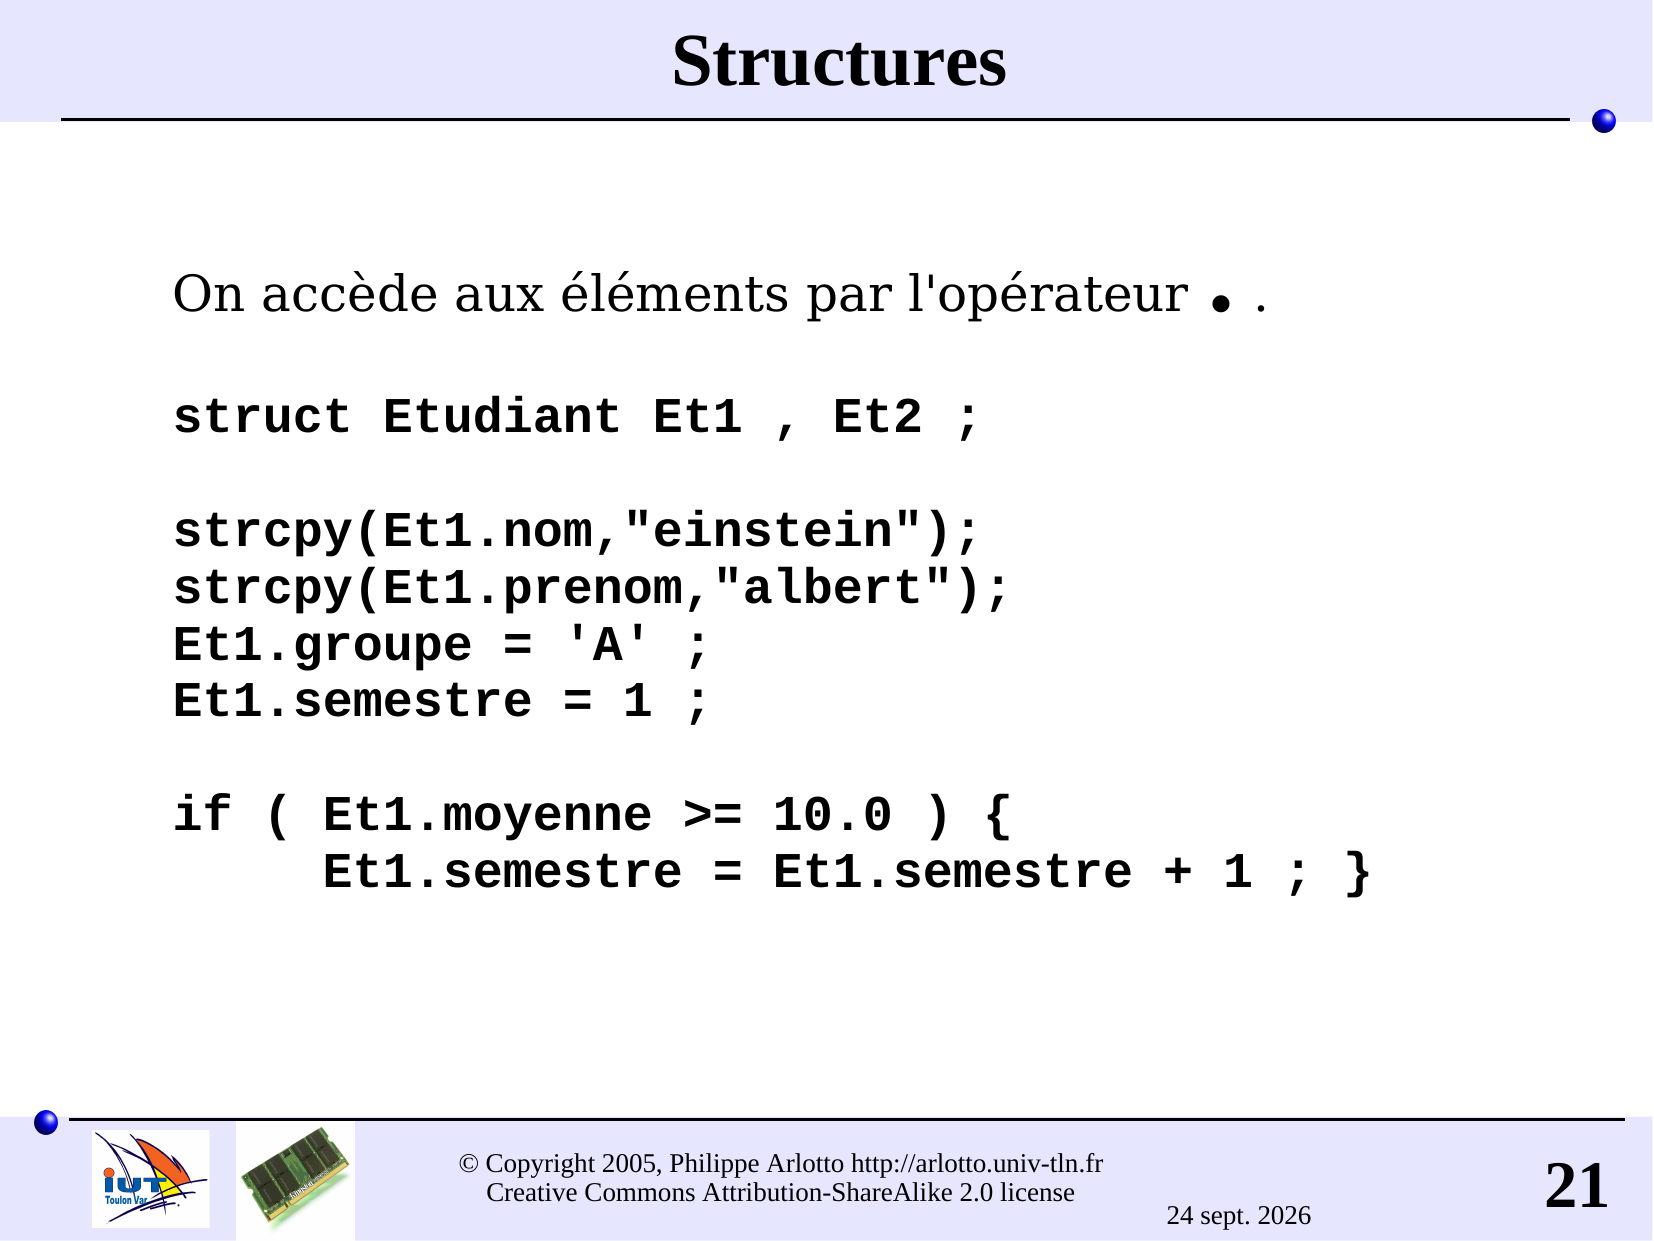

# Structures
On accède aux éléments par l'opérateur . .
struct Etudiant Et1 , Et2 ;
strcpy(Et1.nom,"einstein");
strcpy(Et1.prenom,"albert");
Et1.groupe = 'A' ;
Et1.semestre = 1 ;
if ( Et1.moyenne >= 10.0 ) {
 Et1.semestre = Et1.semestre + 1 ; }